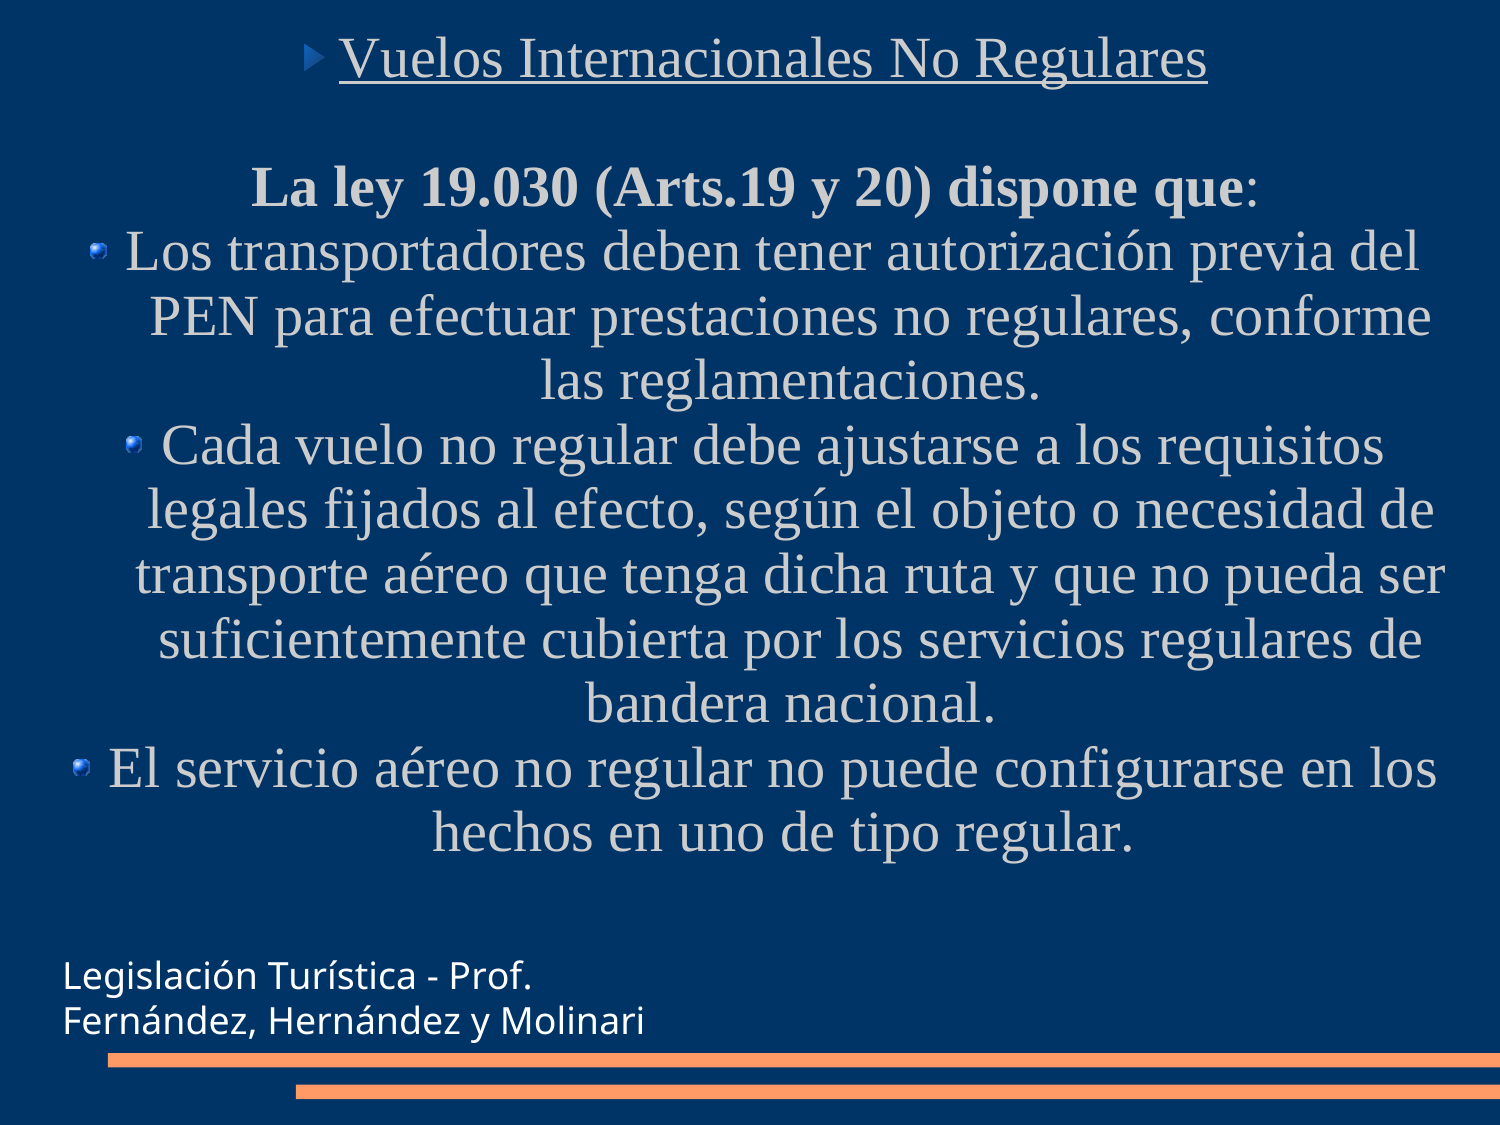

# Vuelos Internacionales No Regulares
La ley 19.030 (Arts.19 y 20) dispone que:
Los transportadores deben tener autorización previa del PEN para efectuar prestaciones no regulares, conforme las reglamentaciones.
Cada vuelo no regular debe ajustarse a los requisitos legales fijados al efecto, según el objeto o necesidad de transporte aéreo que tenga dicha ruta y que no pueda ser suficientemente cubierta por los servicios regulares de bandera nacional.
El servicio aéreo no regular no puede configurarse en los hechos en uno de tipo regular.
Legislación Turística - Prof. Fernández, Hernández y Molinari